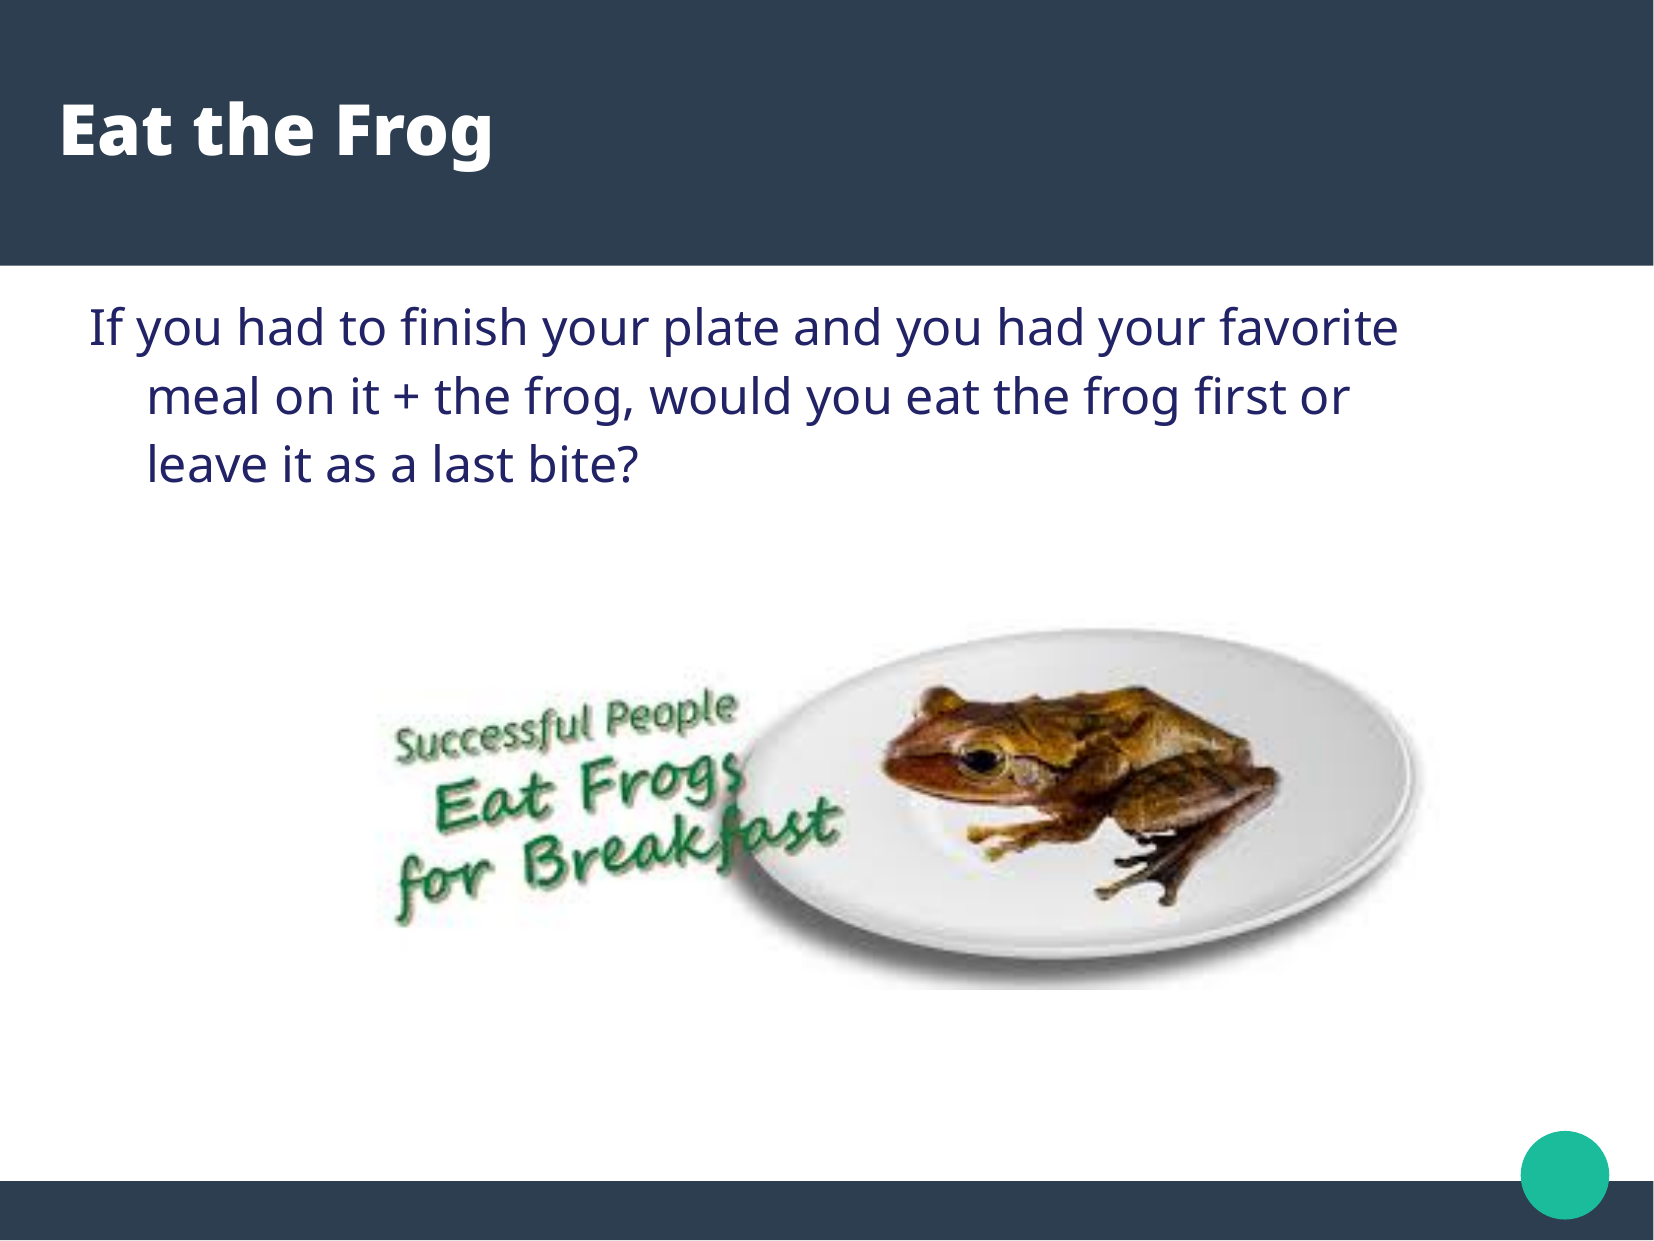

# Eat the Frog
If you had to finish your plate and you had your favorite meal on it + the frog, would you eat the frog first or leave it as a last bite?